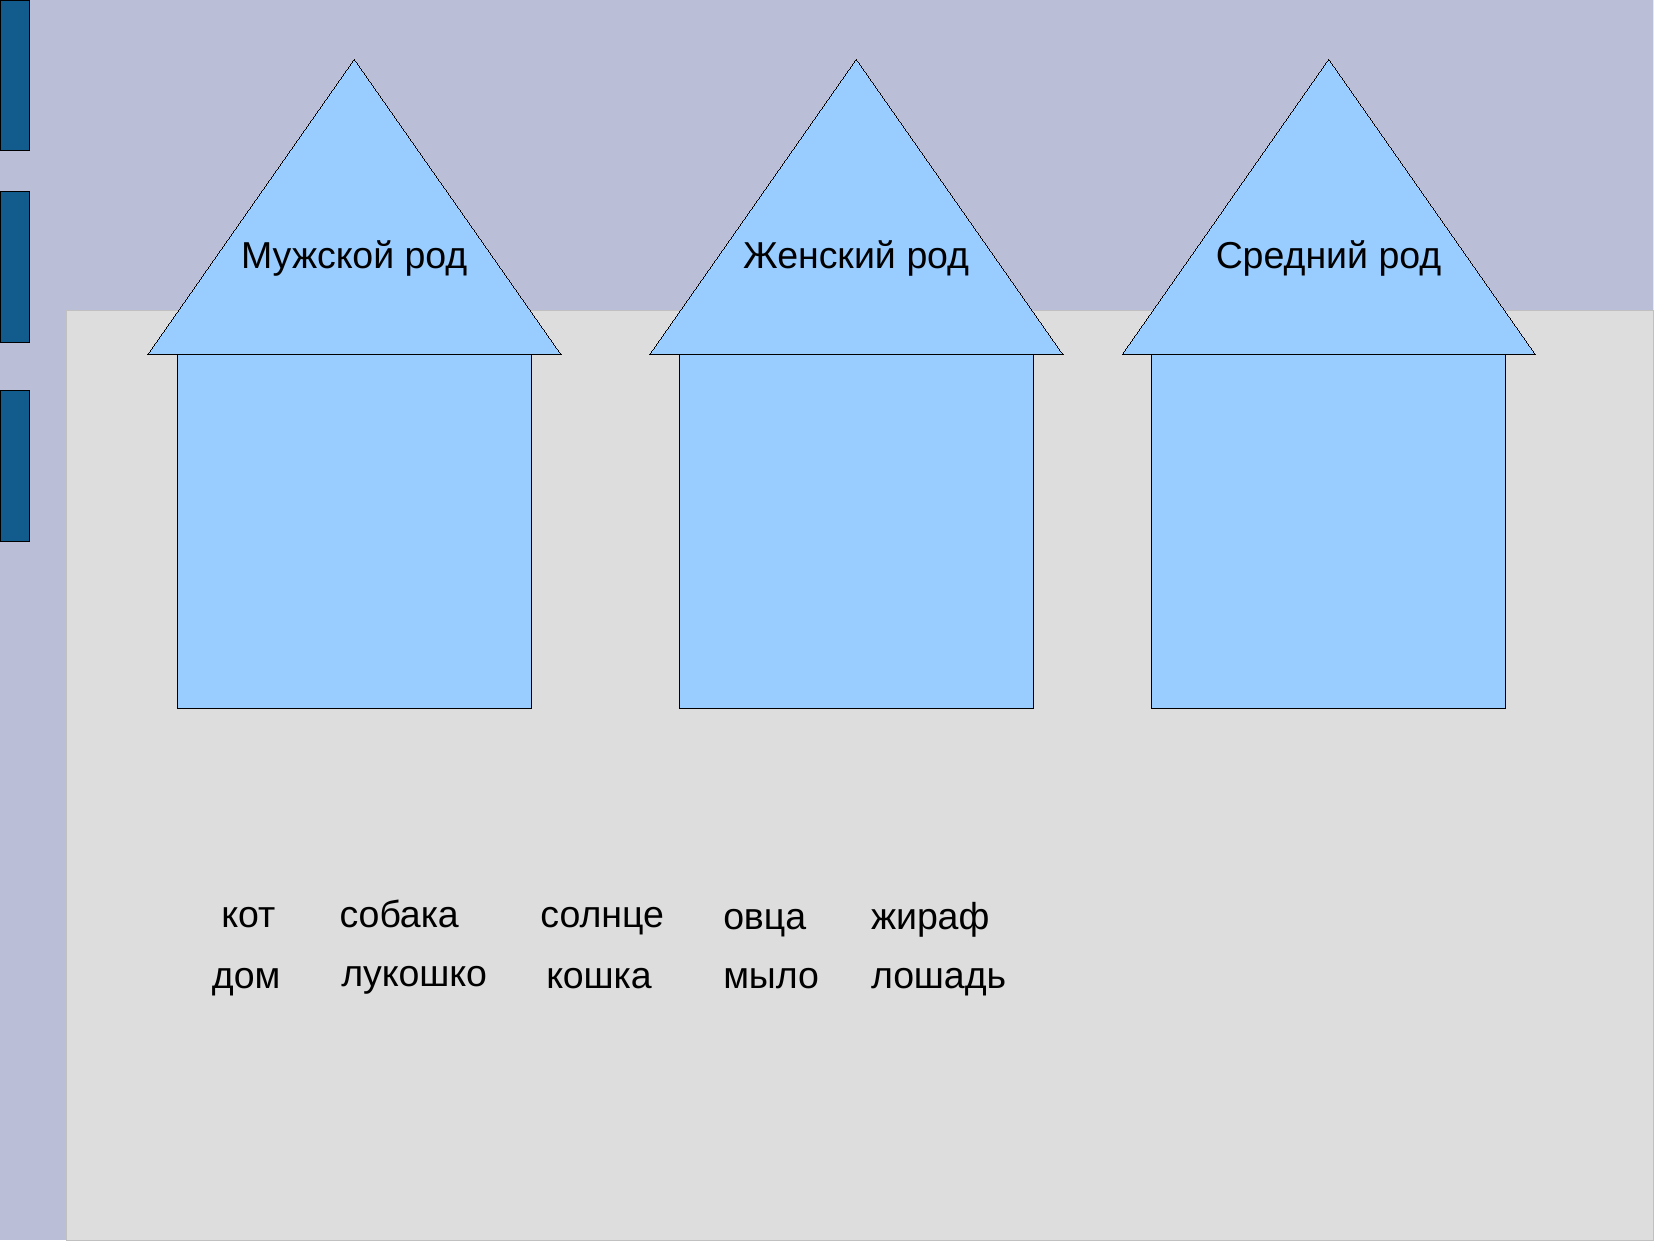

Мужской род
Женский род
Средний род
кот
собака
солнце
овца
жираф
лукошко
дом
кошка
мыло
лошадь